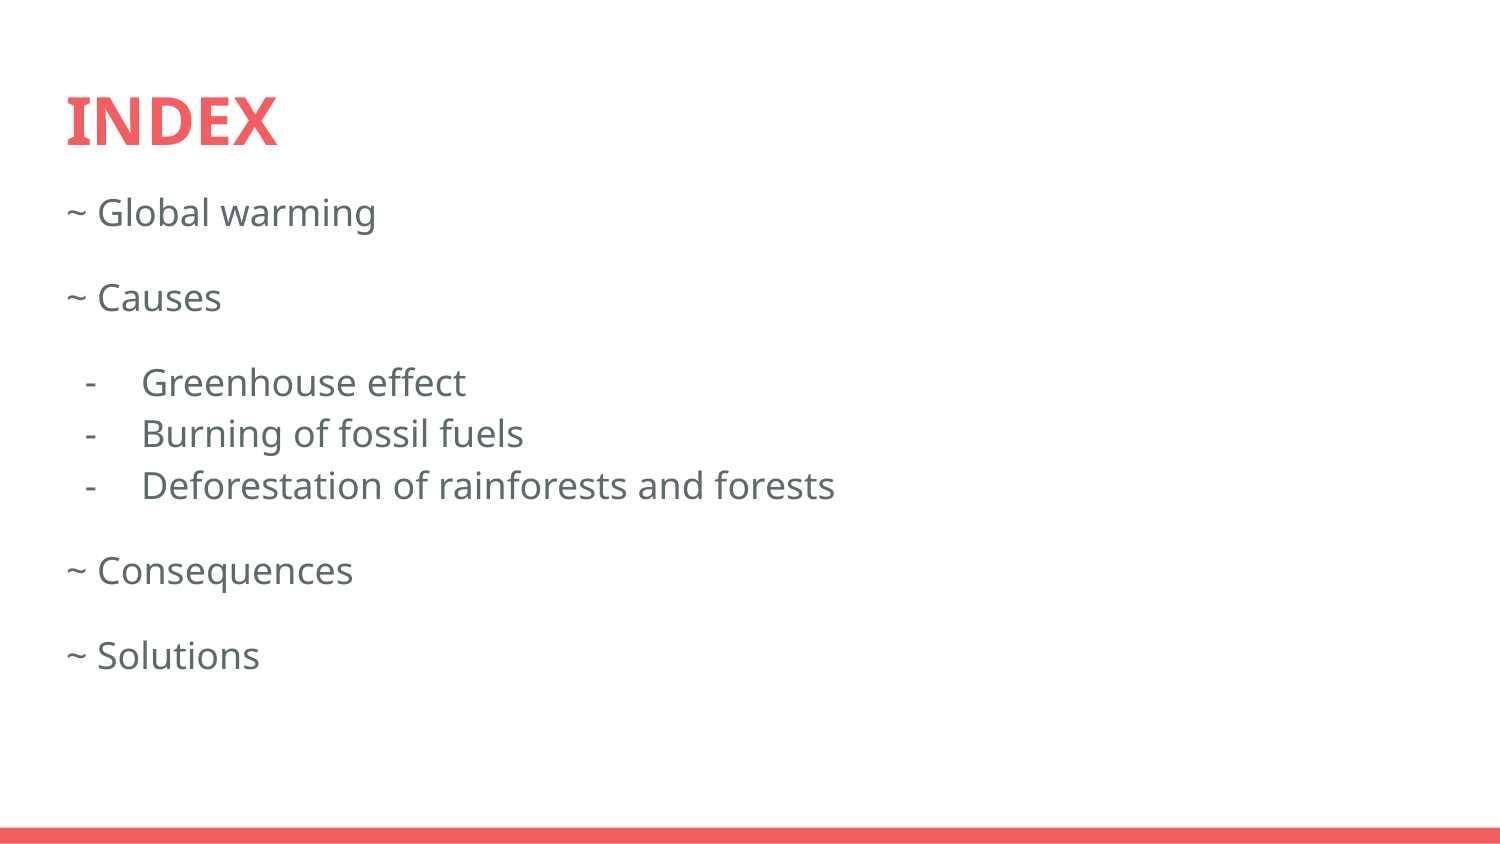

# INDEX
~ Global warming
~ Causes
Greenhouse effect
Burning of fossil fuels
Deforestation of rainforests and forests
~ Consequences
~ Solutions